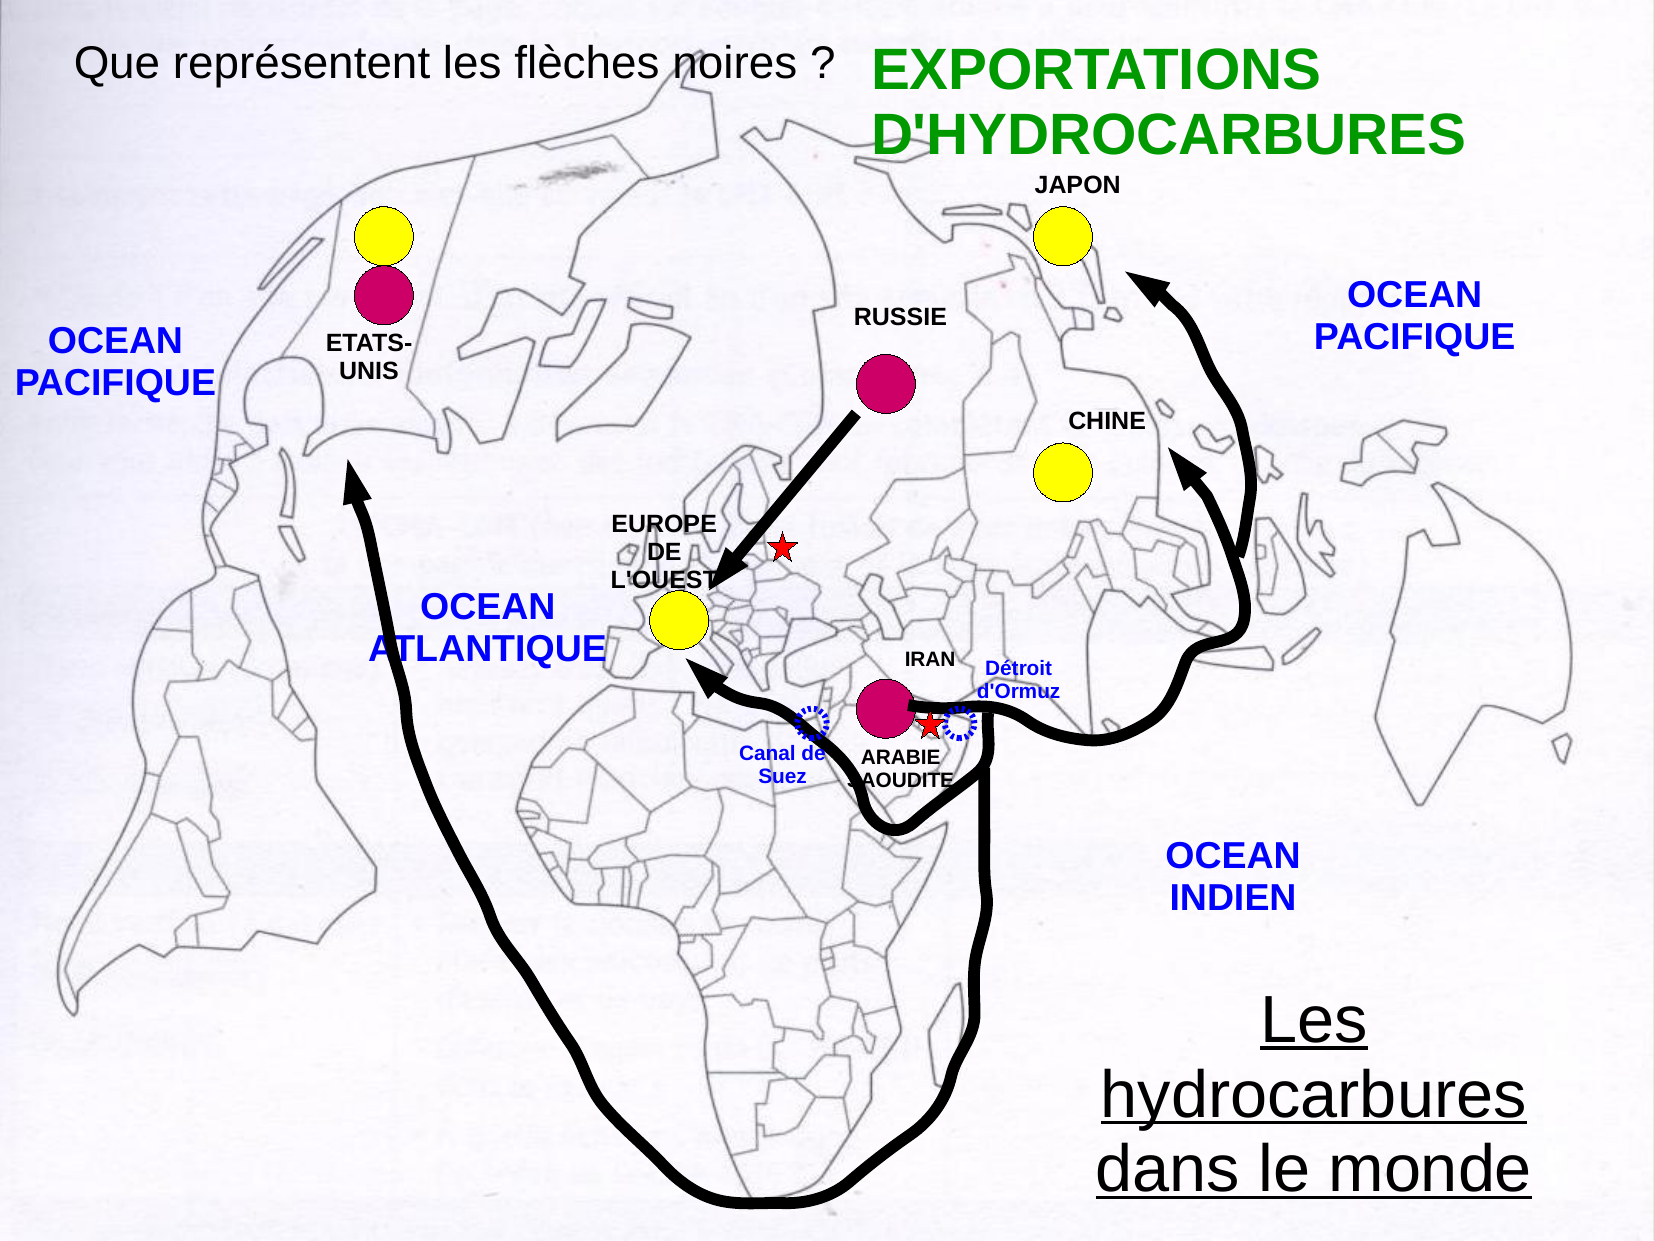

Que représentent les flèches noires ?
EXPORTATIONS D'HYDROCARBURES
JAPON
OCEAN
PACIFIQUE
RUSSIE
OCEAN
PACIFIQUE
ETATS-UNIS
CHINE
EUROPE
DE L'OUEST
OCEAN
ATLANTIQUE
IRAN
Détroit d'Ormuz
Canal de Suez
ARABIE SAOUDITE
OCEAN
INDIEN
Les hydrocarbures dans le monde